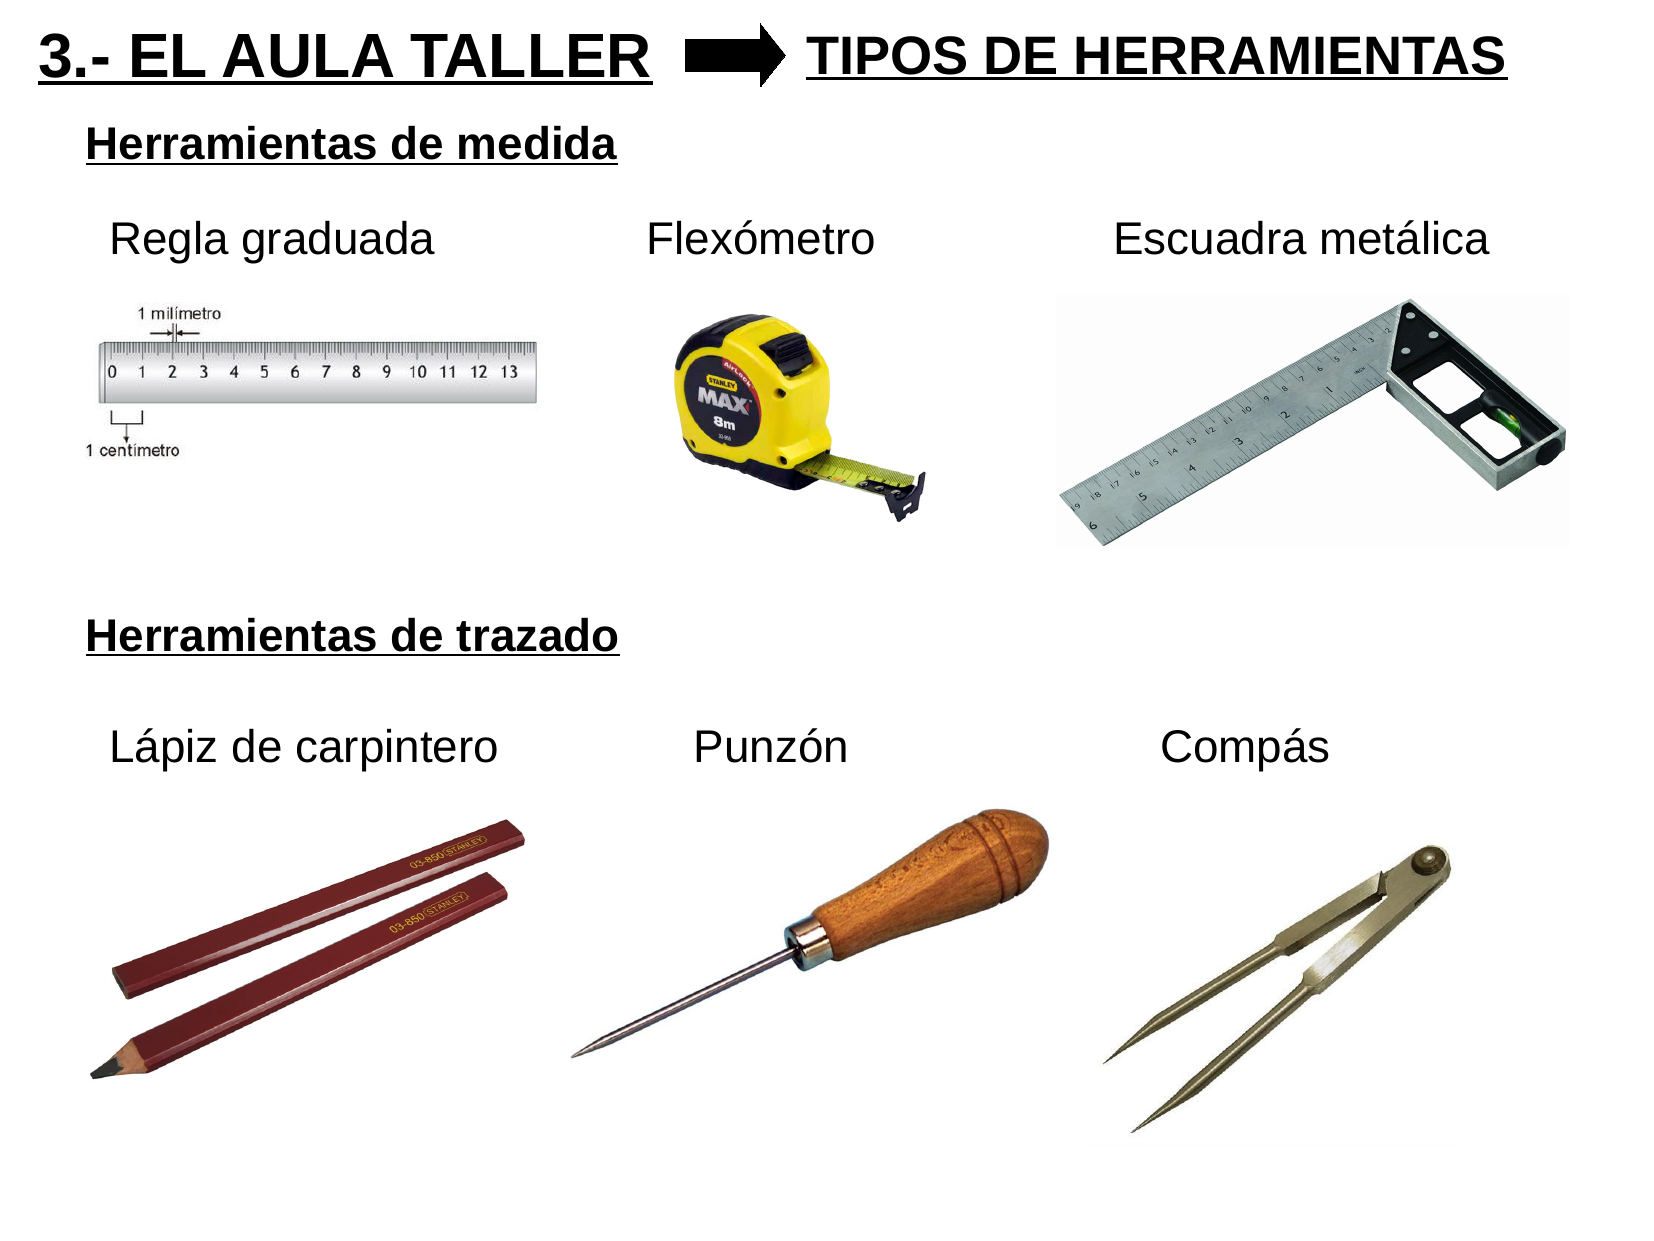

3.- EL AULA TALLER
TIPOS DE HERRAMIENTAS
Herramientas de medida
Regla graduada
Flexómetro
Escuadra metálica
Herramientas de trazado
Lápiz de carpintero
Punzón
Compás